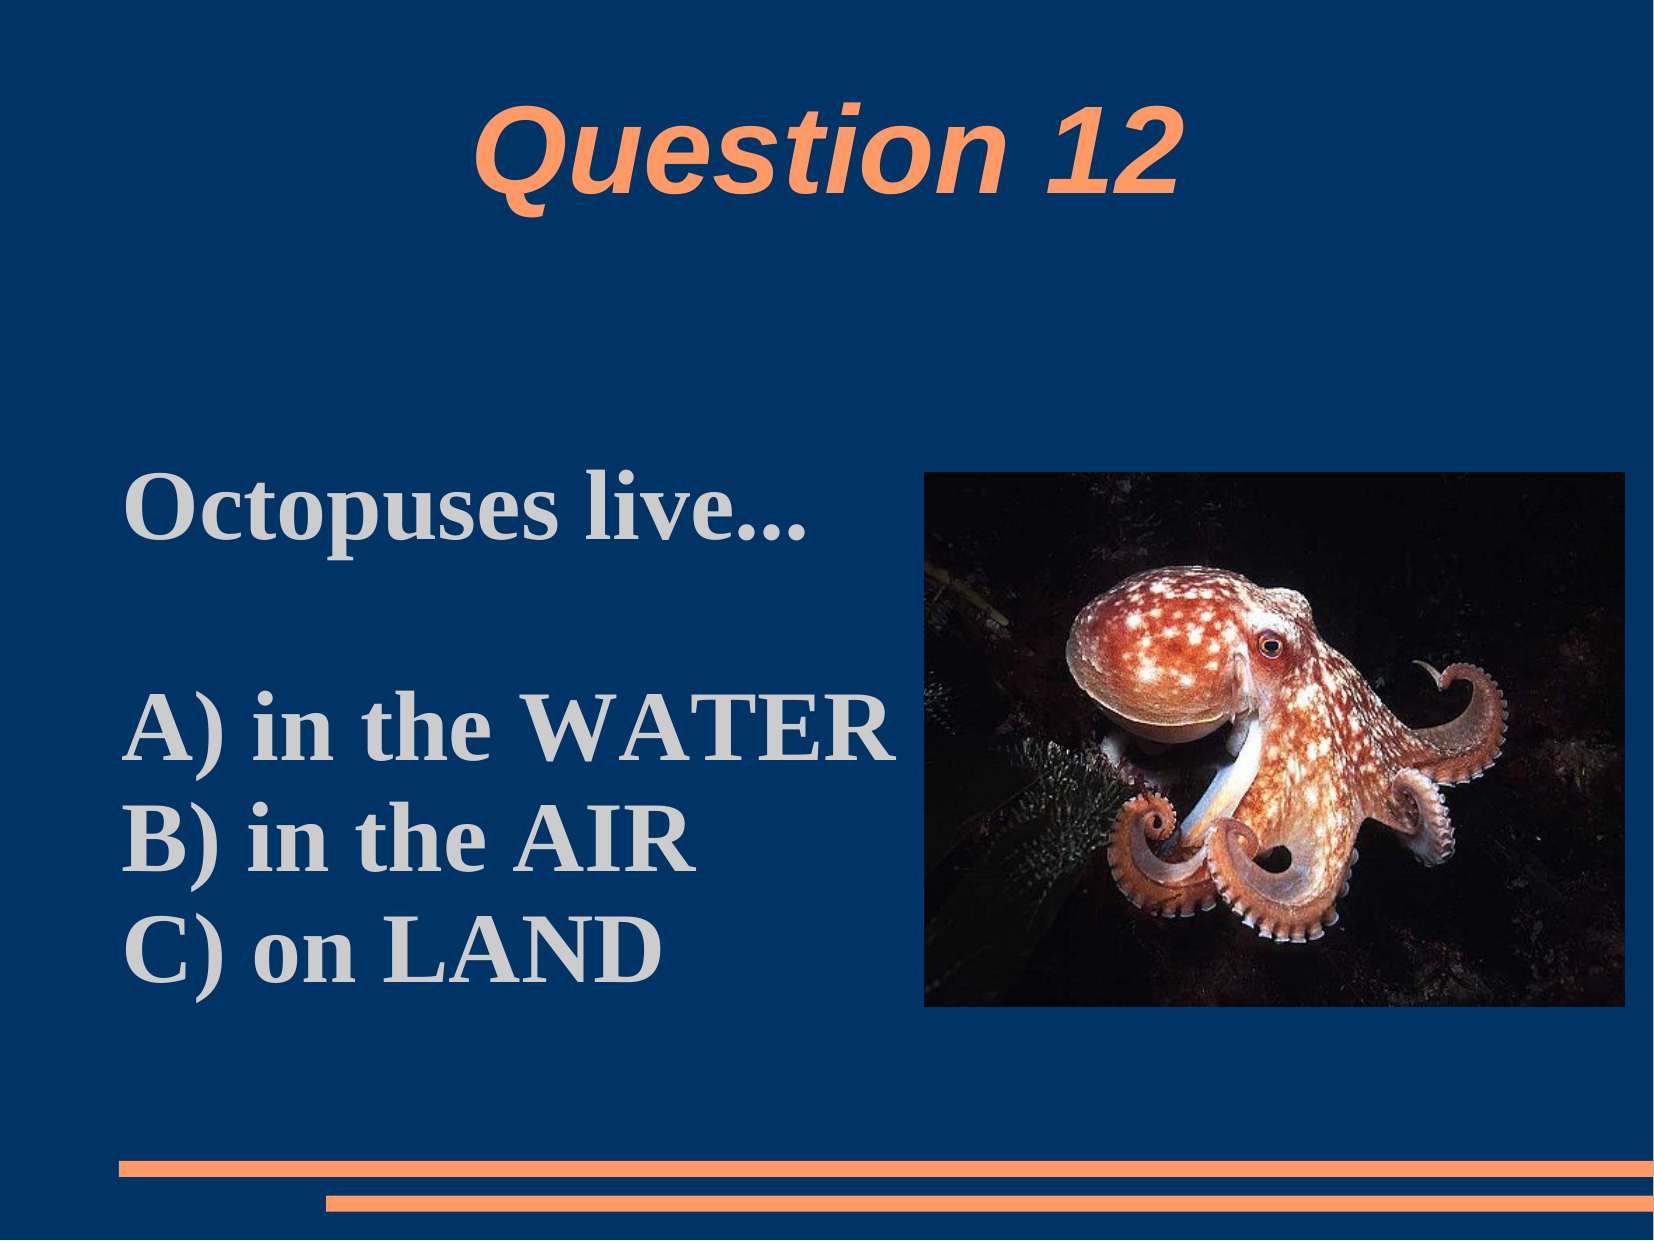

# Question 12
Octopuses live...
A) in the WATER
B) in the AIR
C) on LAND